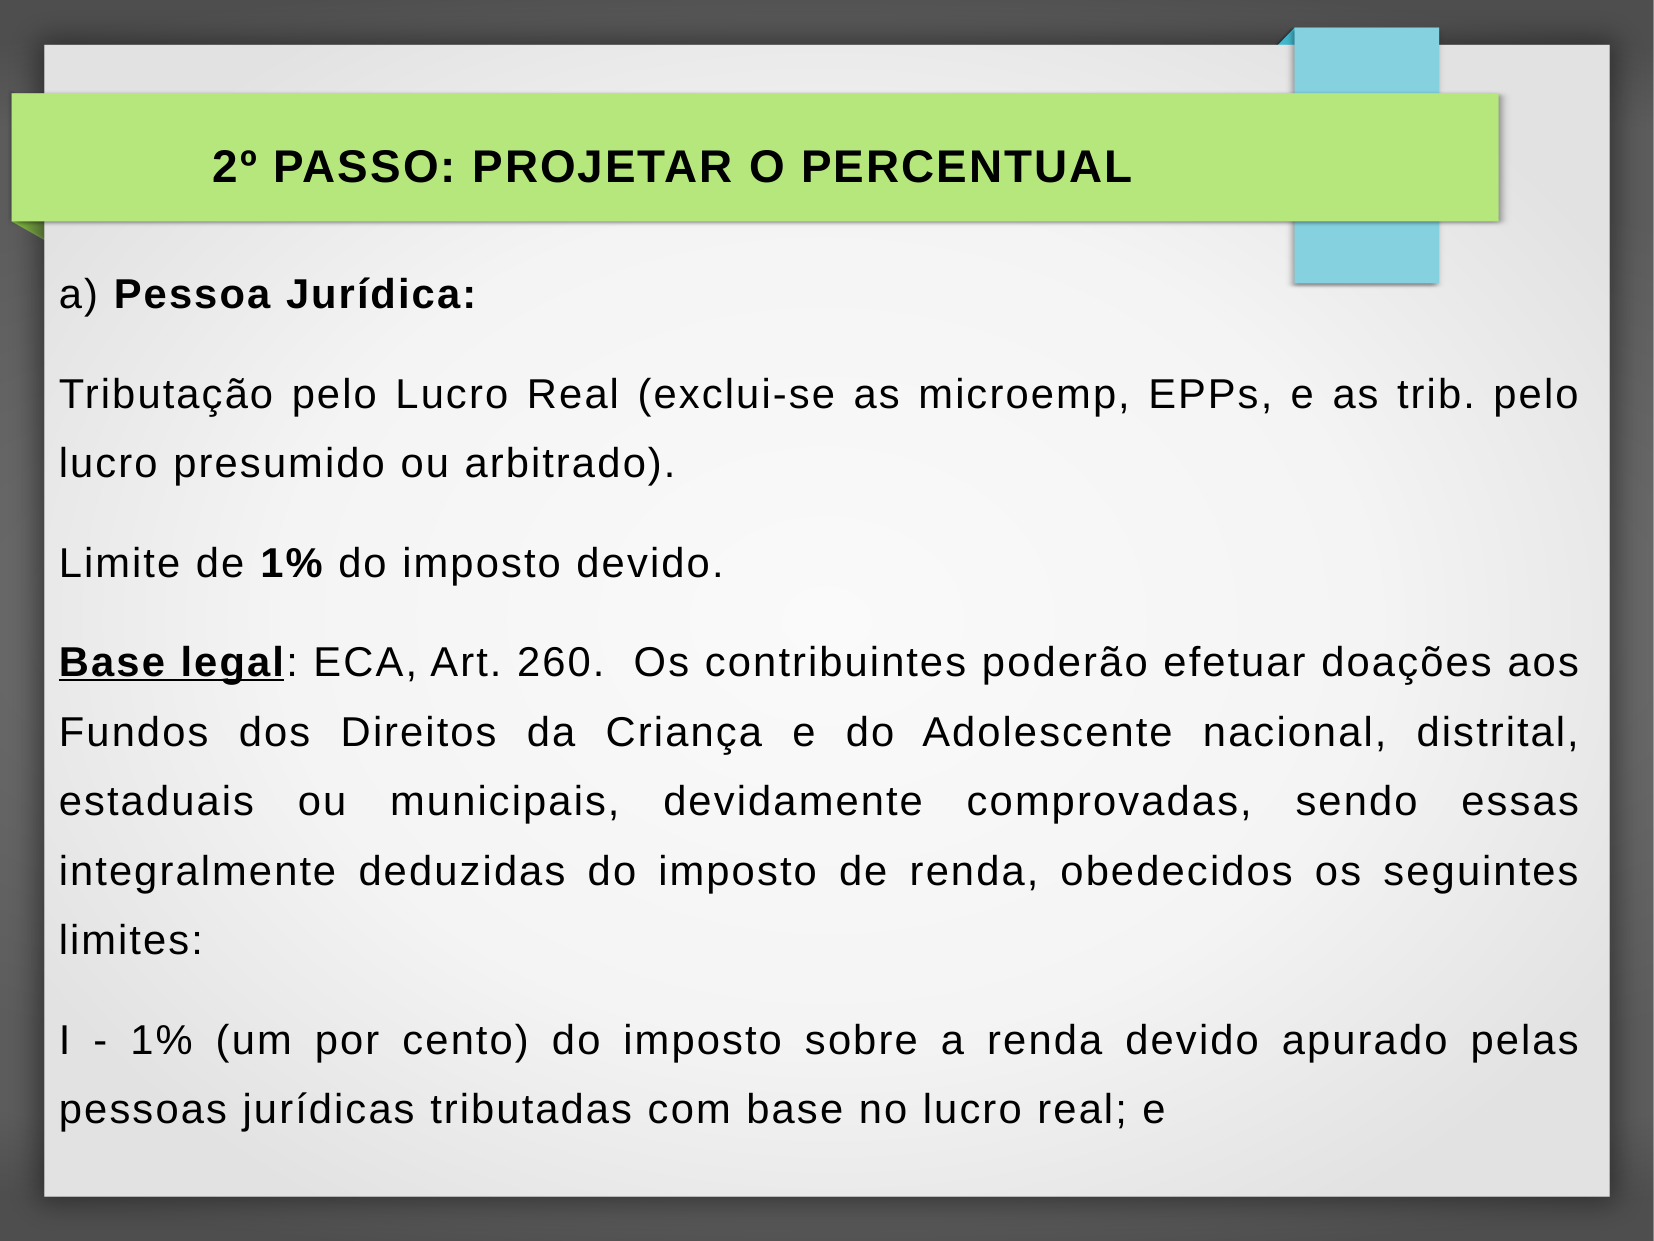

# 2º PASSO: PROJETAR O PERCENTUAL
a) Pessoa Jurídica:
Tributação pelo Lucro Real (exclui-se as microemp, EPPs, e as trib. pelo lucro presumido ou arbitrado).
Limite de 1% do imposto devido.
Base legal: ECA, Art. 260.  Os contribuintes poderão efetuar doações aos Fundos dos Direitos da Criança e do Adolescente nacional, distrital, estaduais ou municipais, devidamente comprovadas, sendo essas integralmente deduzidas do imposto de renda, obedecidos os seguintes limites:
I - 1% (um por cento) do imposto sobre a renda devido apurado pelas pessoas jurídicas tributadas com base no lucro real; e